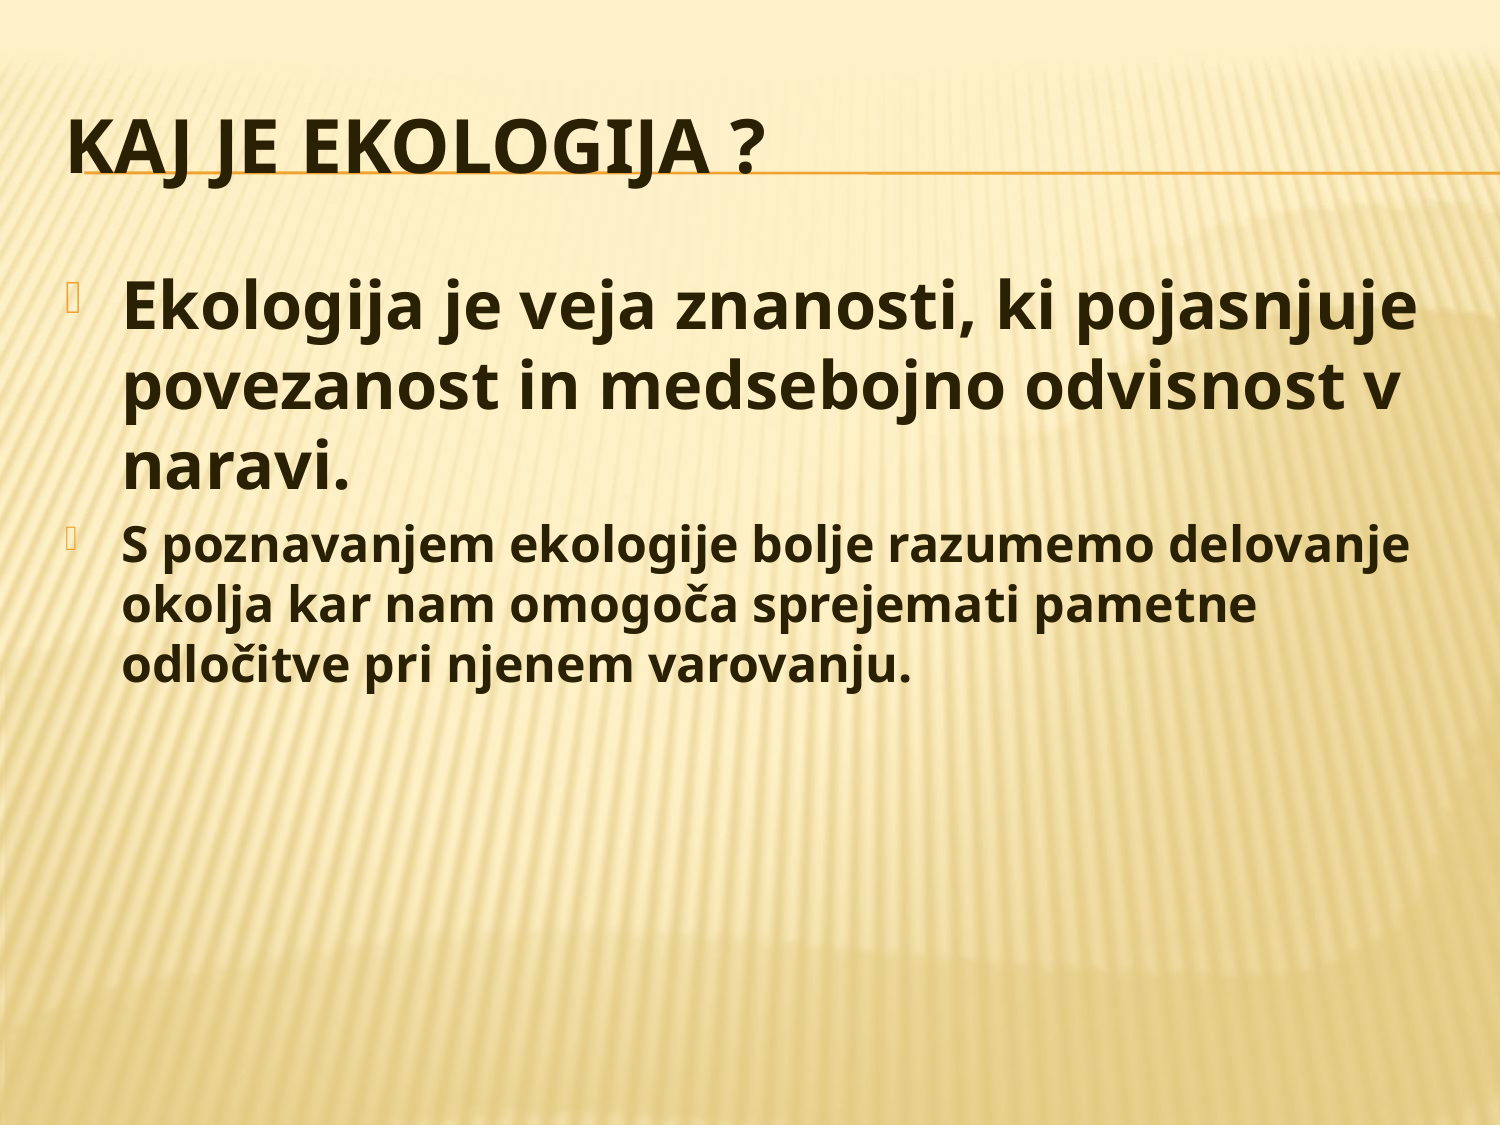

# Kaj je ekologija ?
Ekologija je veja znanosti, ki pojasnjuje povezanost in medsebojno odvisnost v naravi.
S poznavanjem ekologije bolje razumemo delovanje okolja kar nam omogoča sprejemati pametne odločitve pri njenem varovanju.